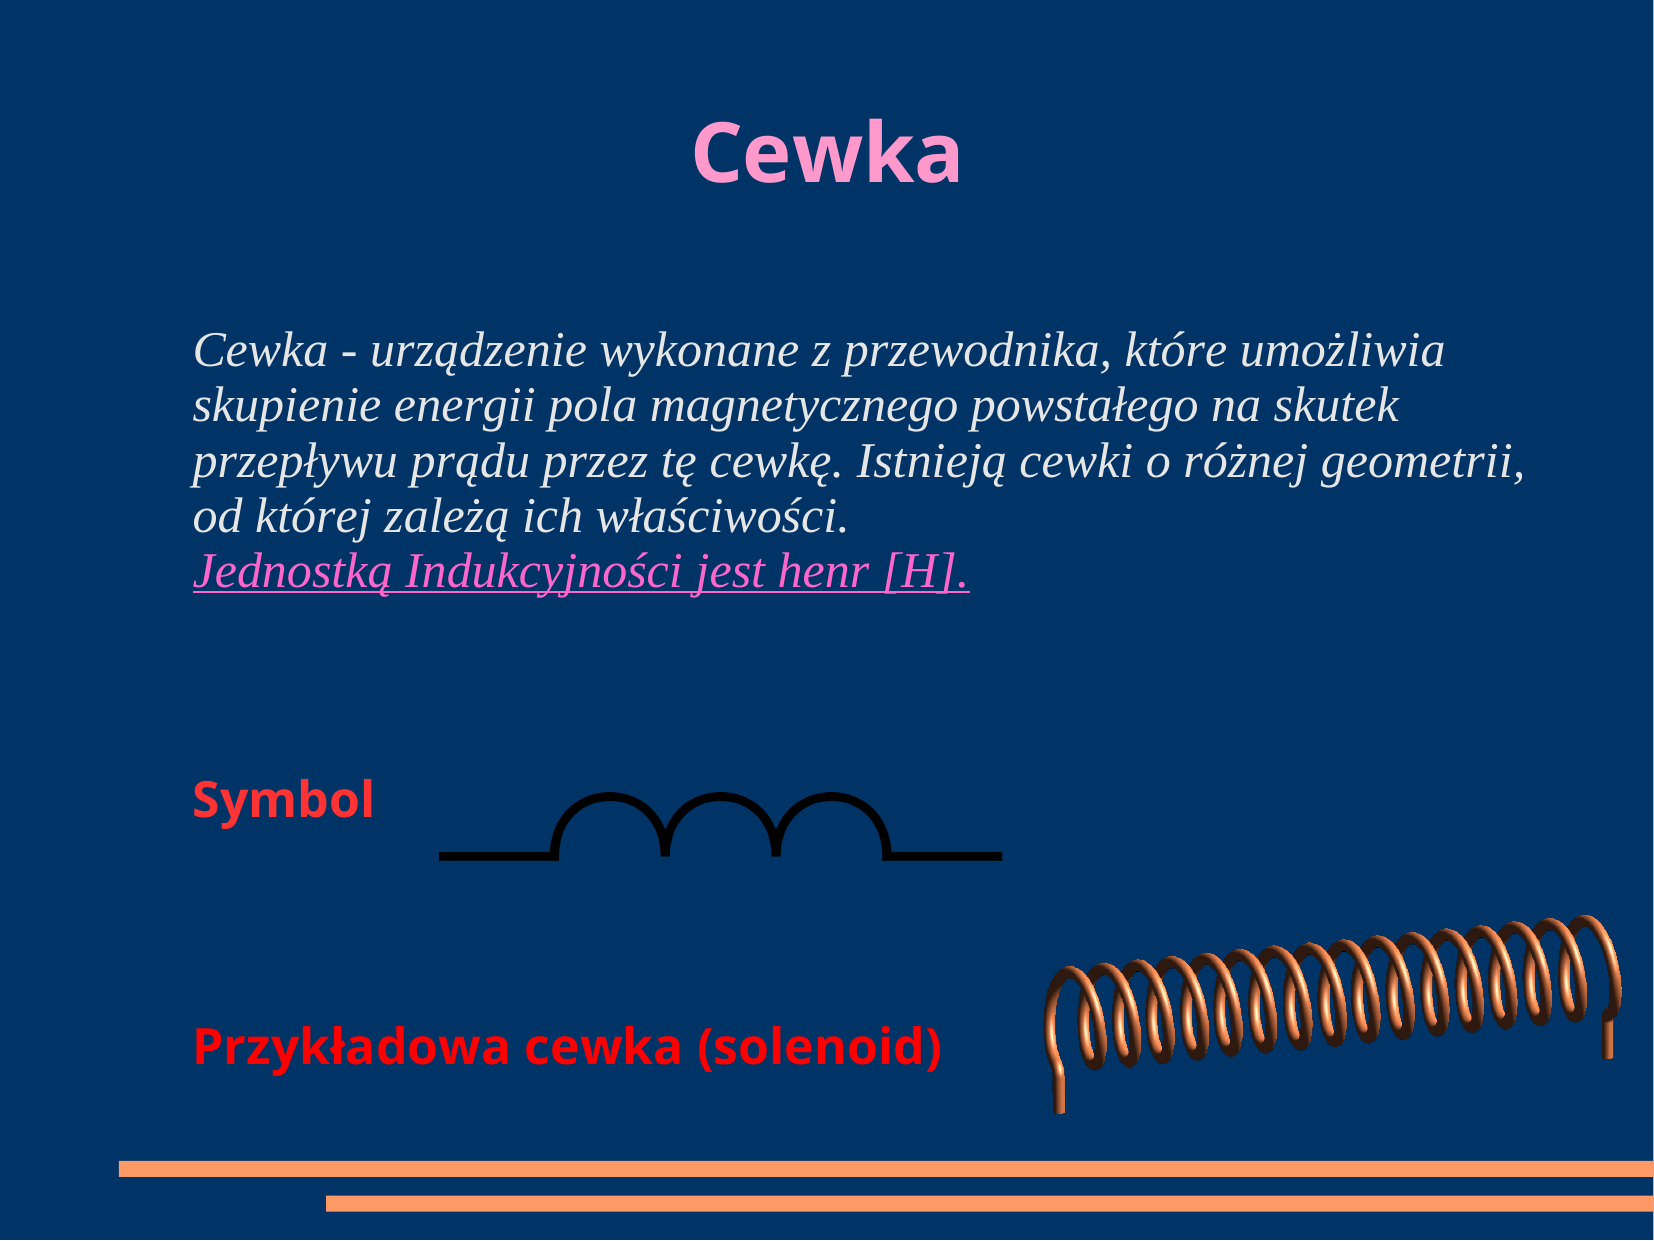

# Cewka
Cewka - urządzenie wykonane z przewodnika, które umożliwia skupienie energii pola magnetycznego powstałego na skutek przepływu prądu przez tę cewkę. Istnieją cewki o różnej geometrii, od której zależą ich właściwości.
Jednostką Indukcyjności jest henr [H].
Symbol
Przykładowa cewka (solenoid)